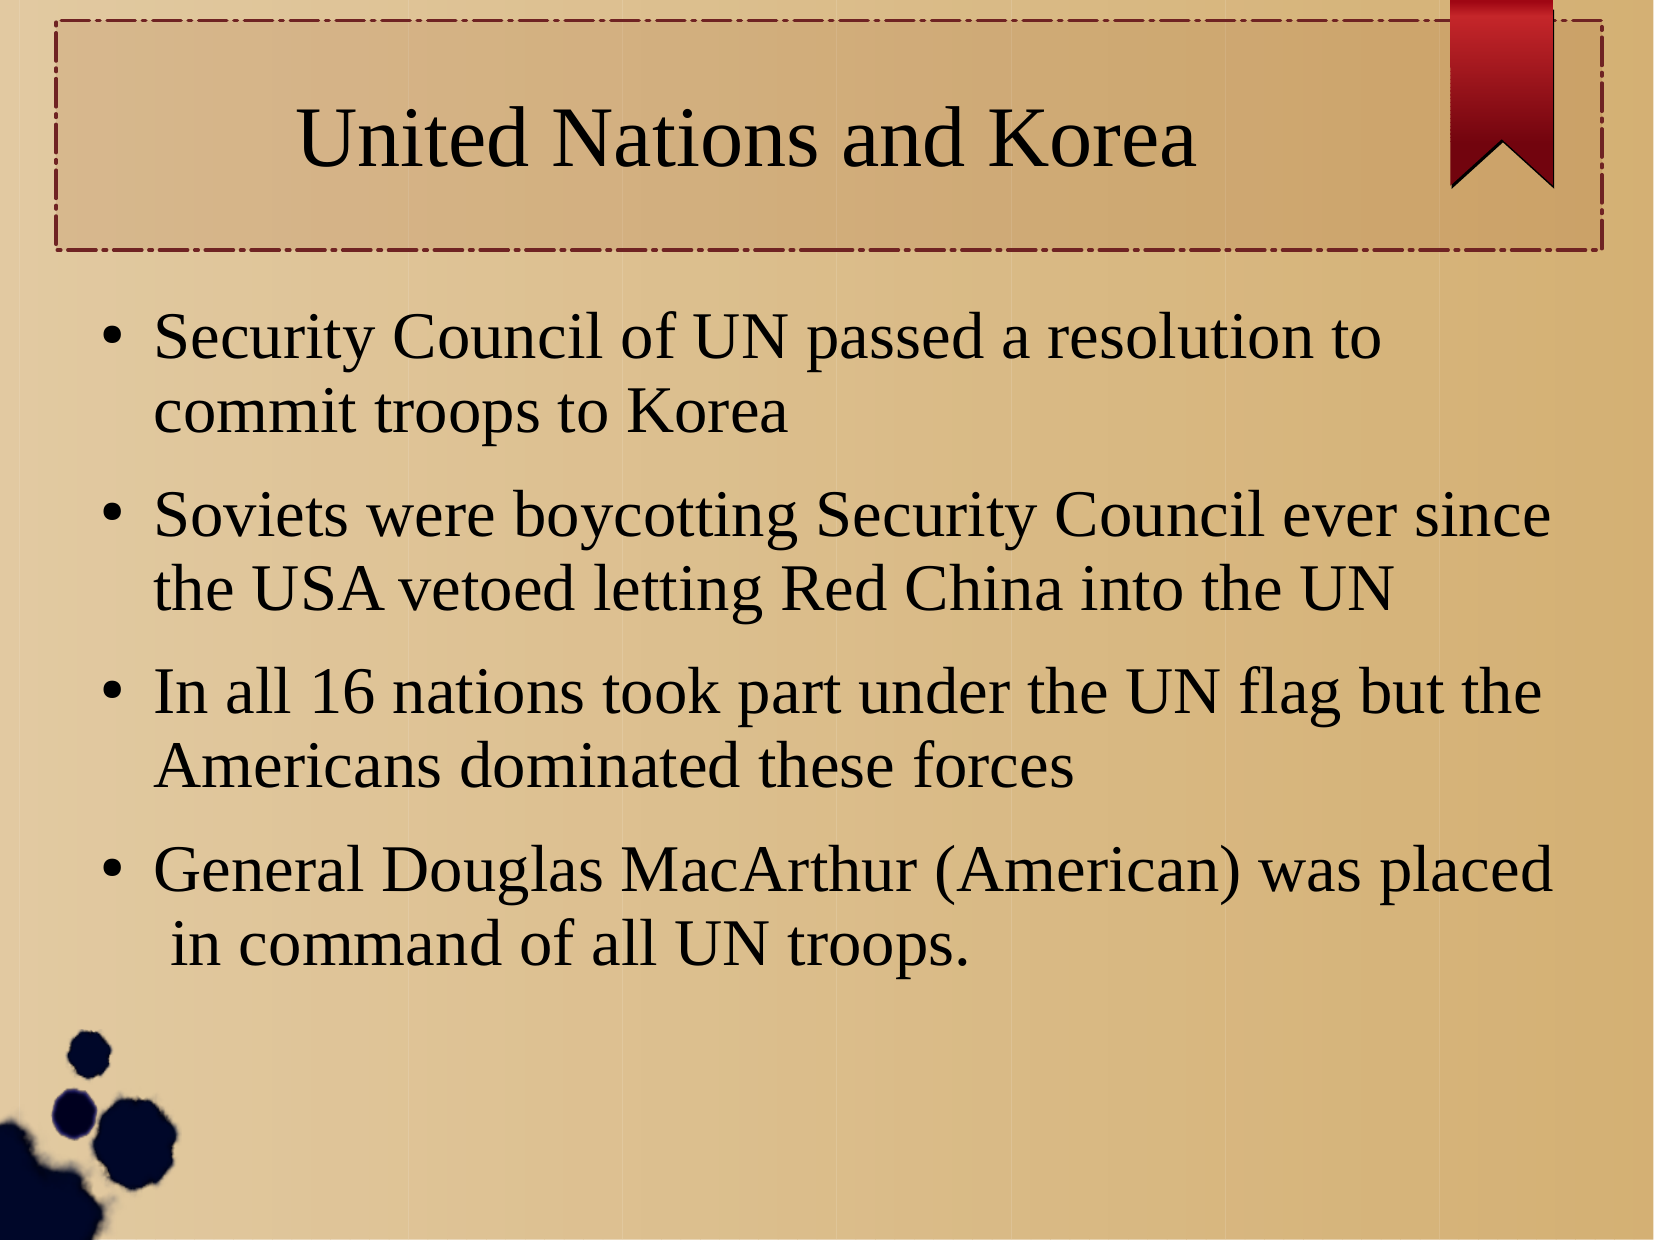

# United Nations and Korea
Security Council of UN passed a resolution to commit troops to Korea
Soviets were boycotting Security Council ever since the USA vetoed letting Red China into the UN
In all 16 nations took part under the UN flag but the Americans dominated these forces
General Douglas MacArthur (American) was placed in command of all UN troops.